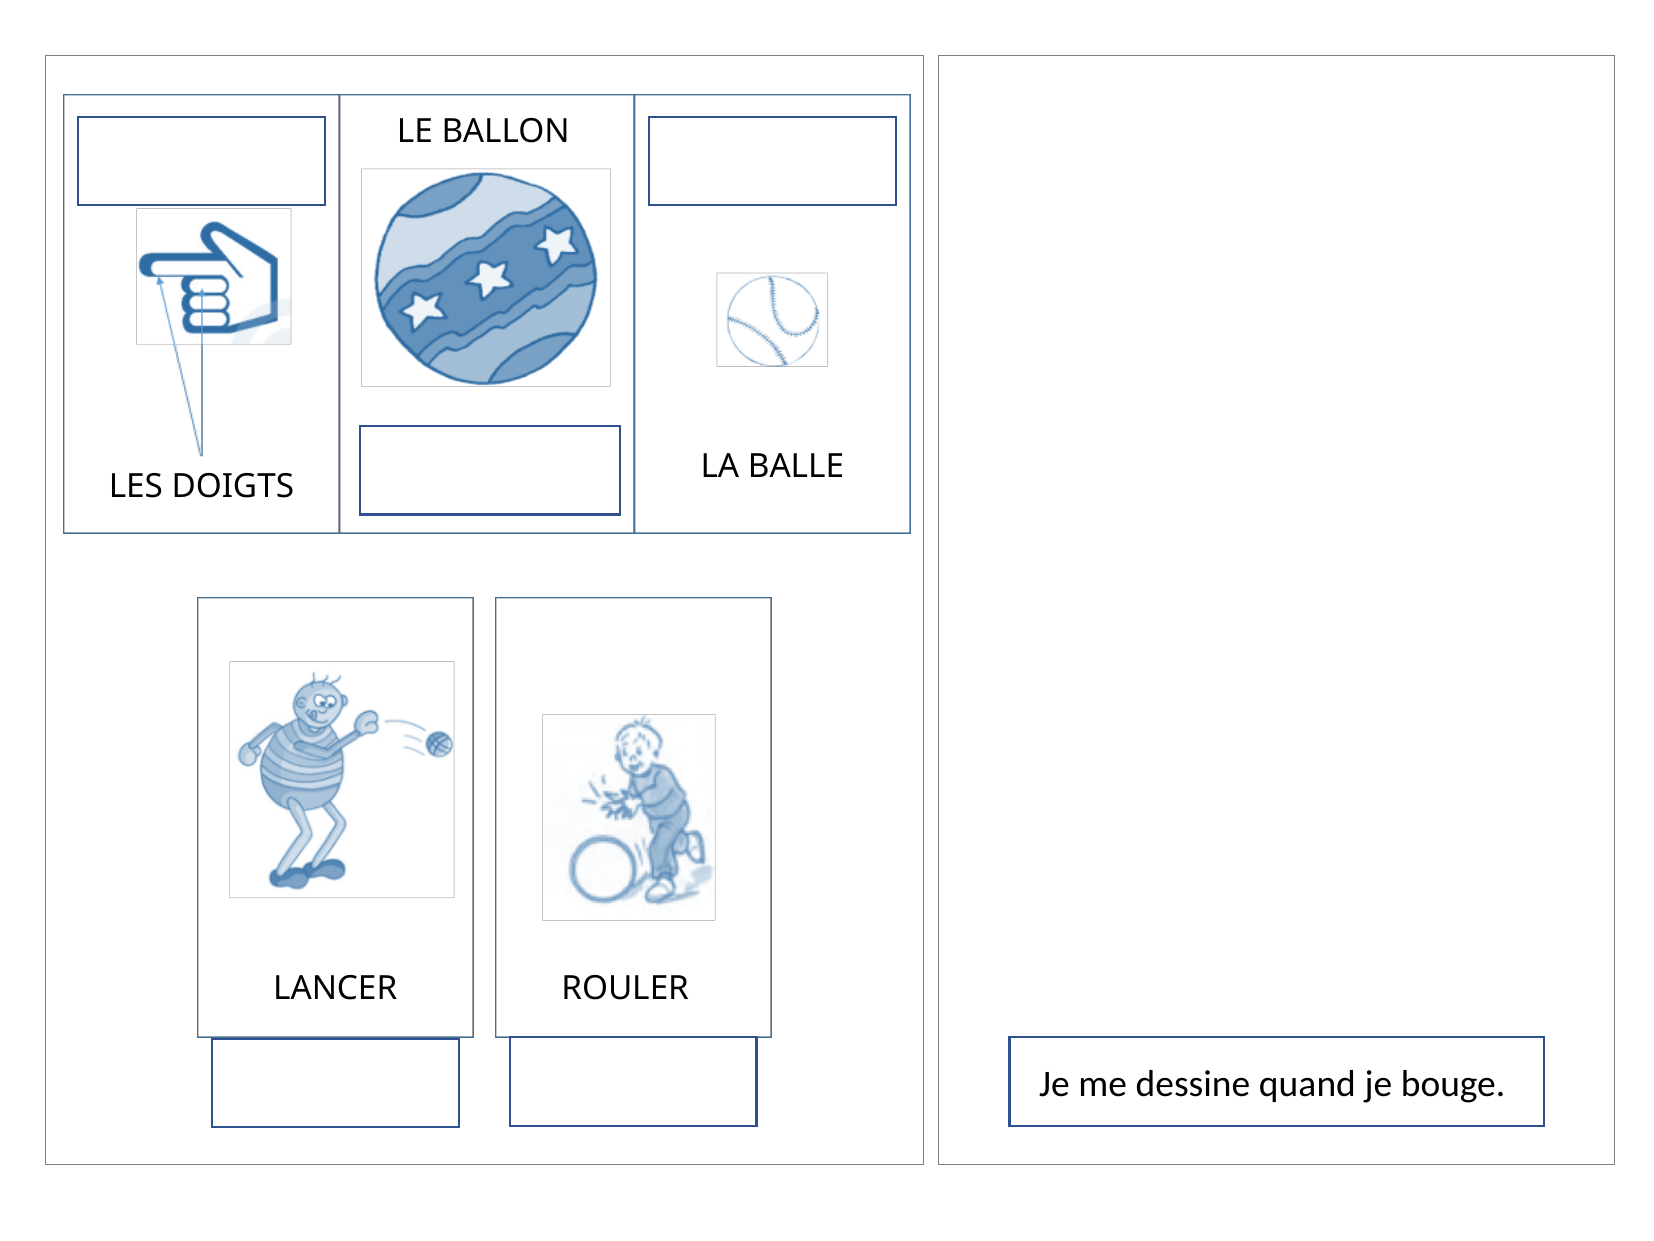

LE BALLON
LE BALLON
LA BALLE
LES DOIGTS
LANCER
ROULER
Je me dessine quand je bouge.